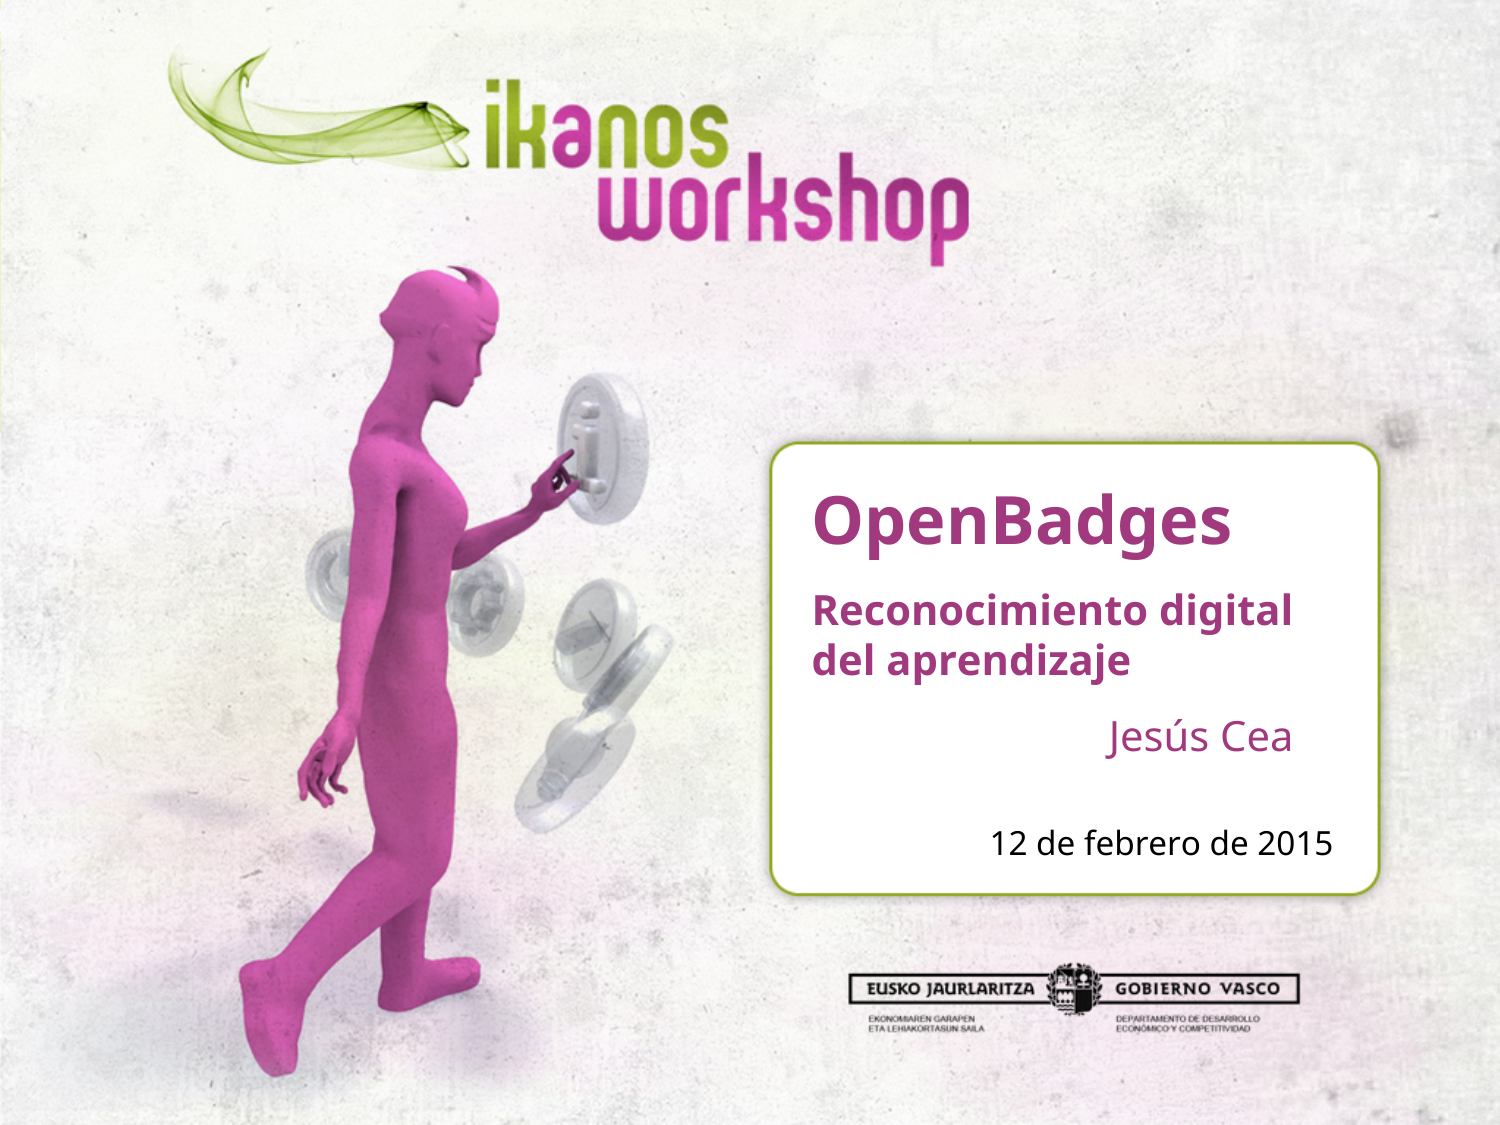

OpenBadges
Reconocimiento digital del aprendizaje
Jesús Cea
12 de febrero de 2015